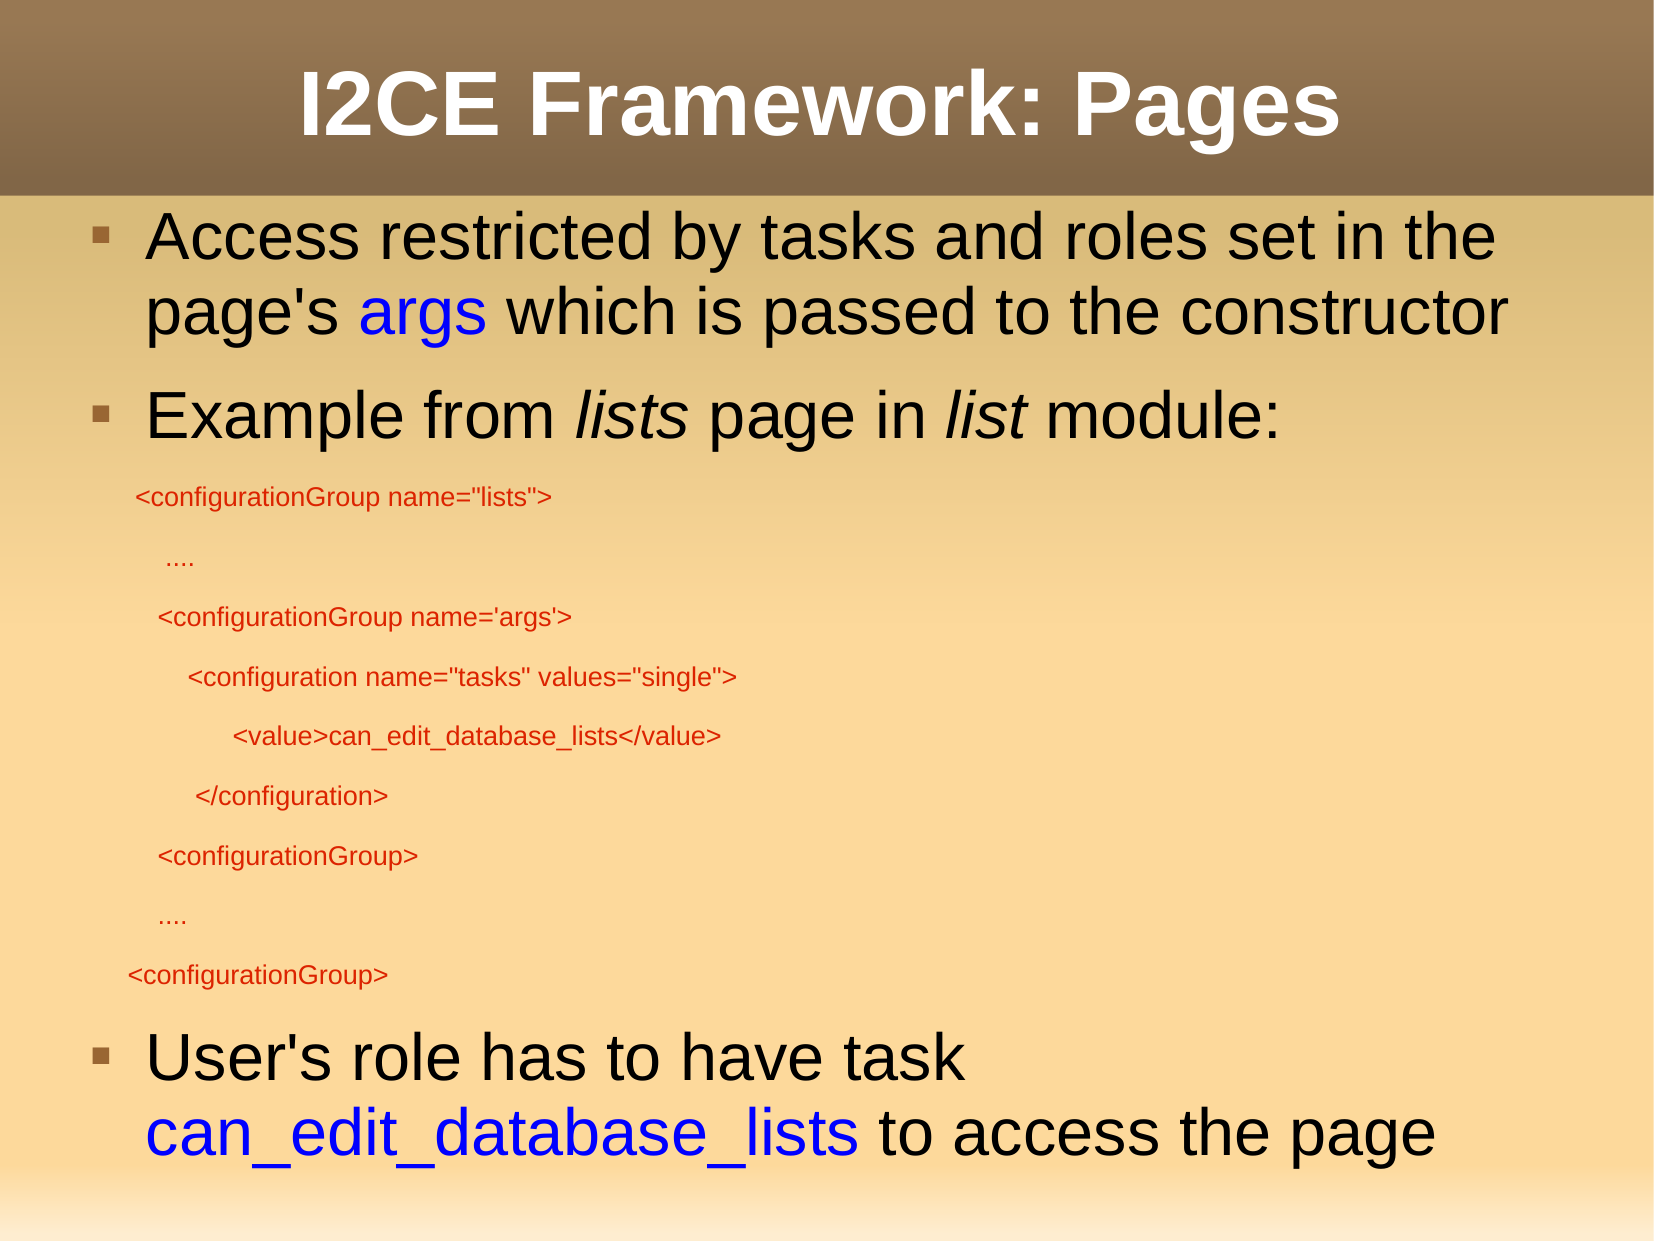

# I2CE Framework: Pages
Access restricted by tasks and roles set in the page's args which is passed to the constructor
Example from lists page in list module:
 <configurationGroup name="lists">
 ....
 <configurationGroup name='args'>
 <configuration name="tasks" values="single">
 <value>can_edit_database_lists</value>
 </configuration>
 <configurationGroup>
 ....
 <configurationGroup>
User's role has to have task can_edit_database_lists to access the page